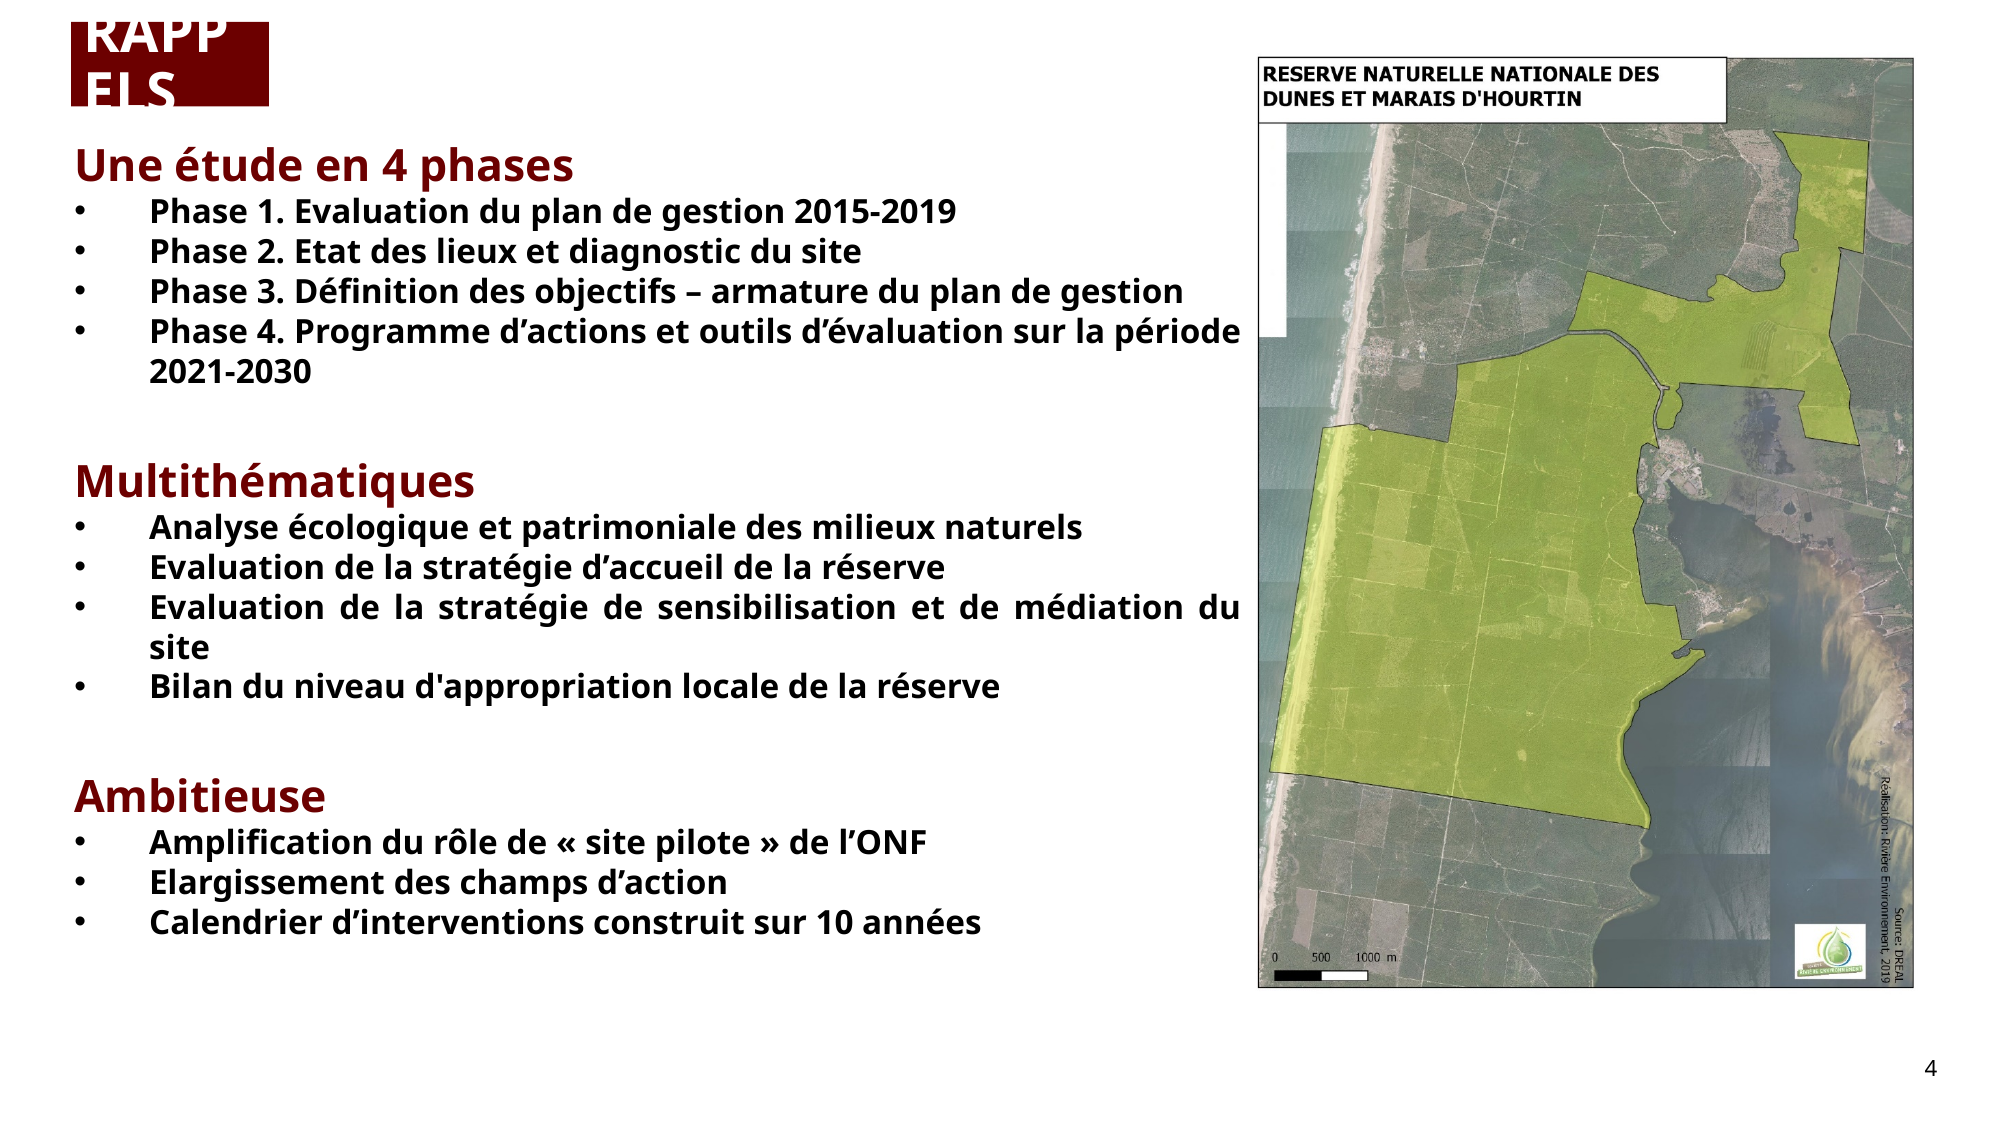

# Rappels
Une étude en 4 phases
Phase 1. Evaluation du plan de gestion 2015-2019
Phase 2. Etat des lieux et diagnostic du site
Phase 3. Définition des objectifs – armature du plan de gestion
Phase 4. Programme d’actions et outils d’évaluation sur la période 2021-2030
Multithématiques
Analyse écologique et patrimoniale des milieux naturels
Evaluation de la stratégie d’accueil de la réserve
Evaluation de la stratégie de sensibilisation et de médiation du site
Bilan du niveau d'appropriation locale de la réserve
Ambitieuse
Amplification du rôle de « site pilote » de l’ONF
Elargissement des champs d’action
Calendrier d’interventions construit sur 10 années